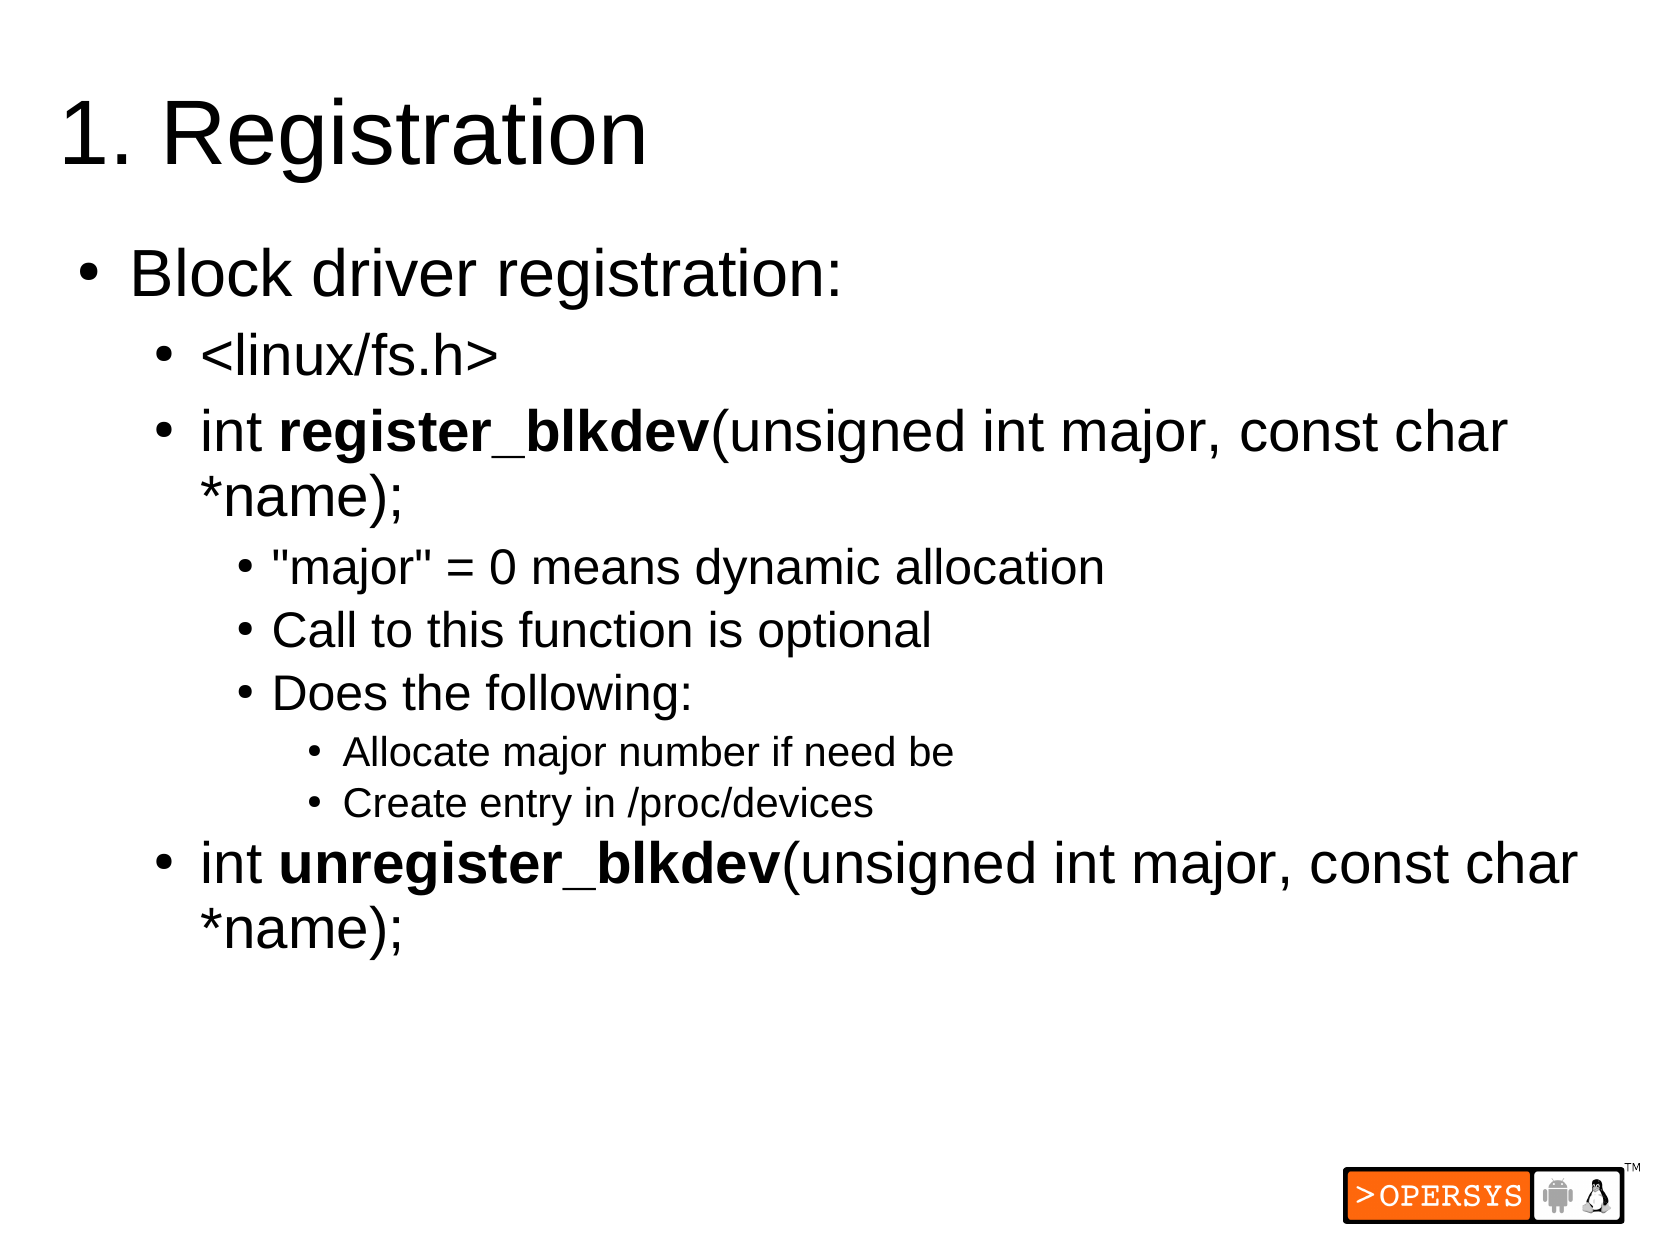

# 1. Registration
Block driver registration:
<linux/fs.h>
int register_blkdev(unsigned int major, const char *name);
"major" = 0 means dynamic allocation
Call to this function is optional
Does the following:
Allocate major number if need be
Create entry in /proc/devices
int unregister_blkdev(unsigned int major, const char *name);